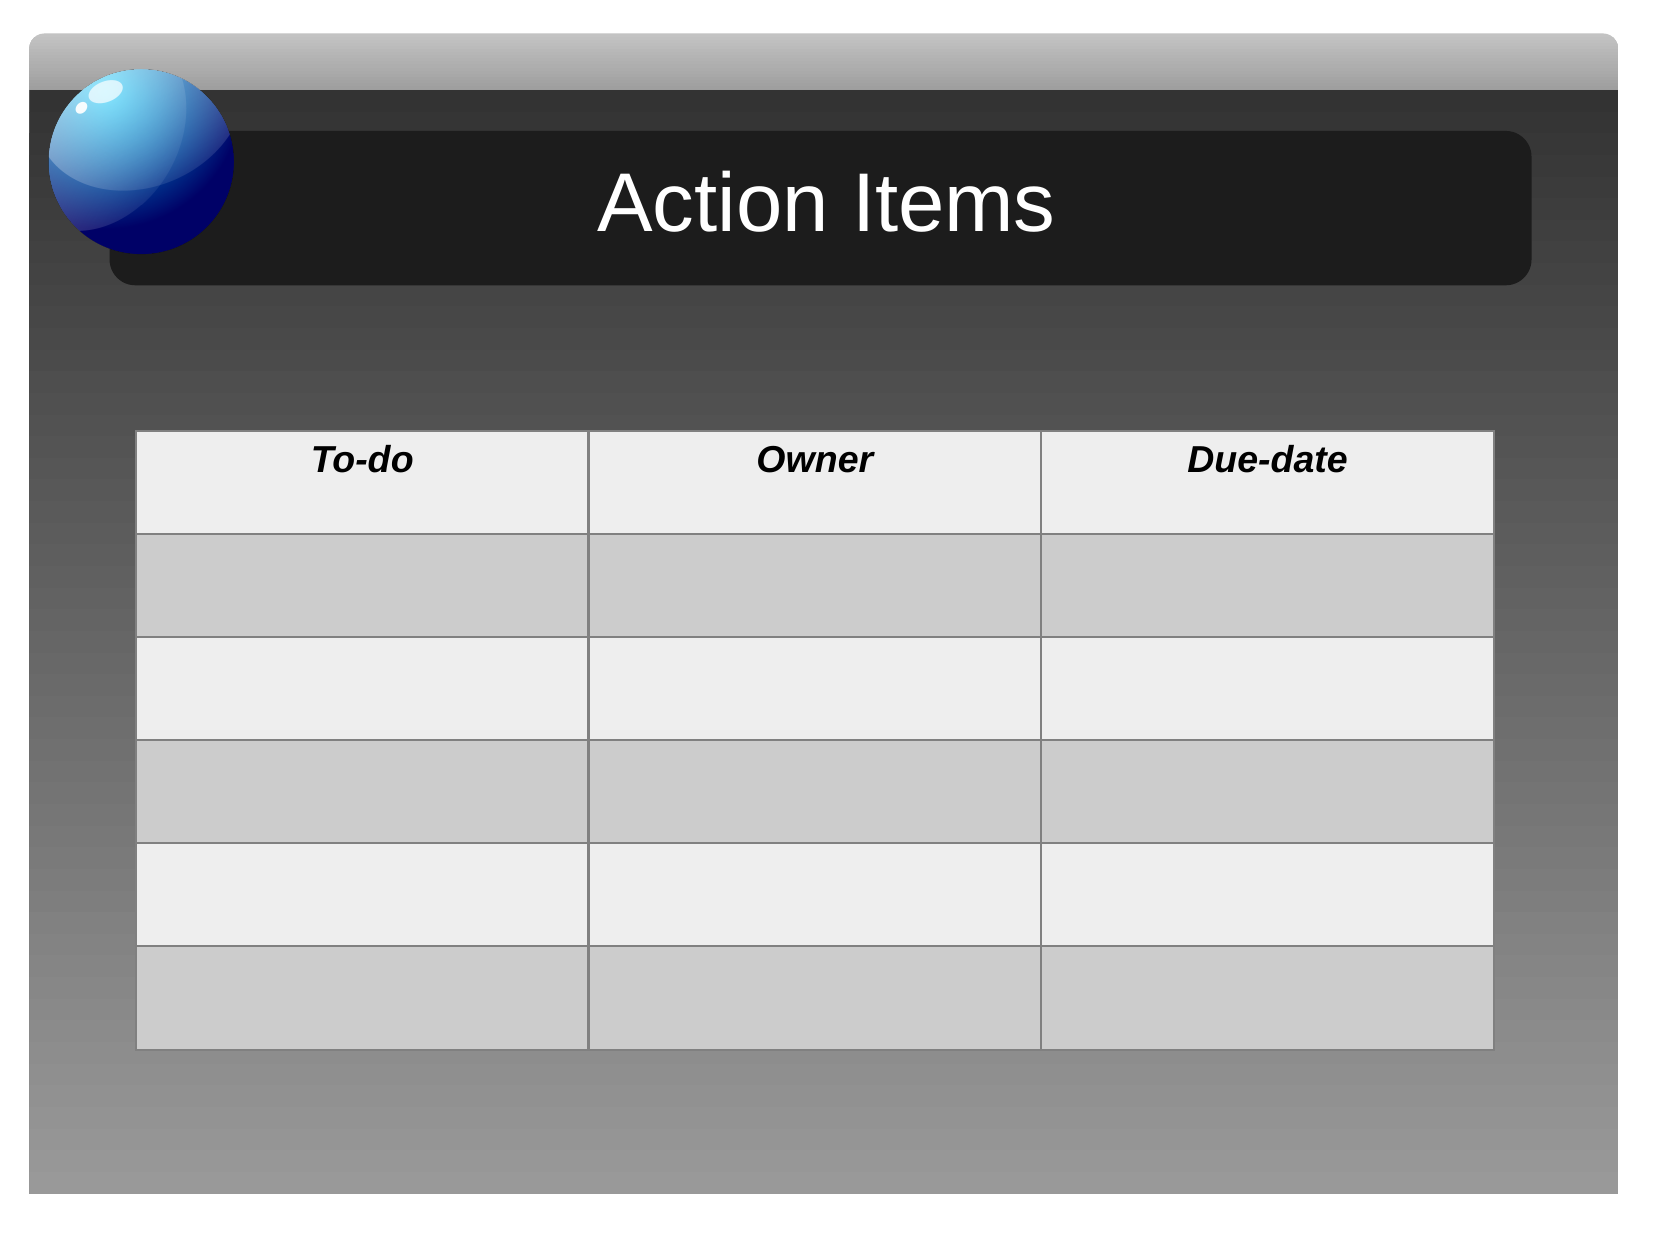

# Action Items
| To-do | Owner | Due-date |
| --- | --- | --- |
| | | |
| | | |
| | | |
| | | |
| | | |